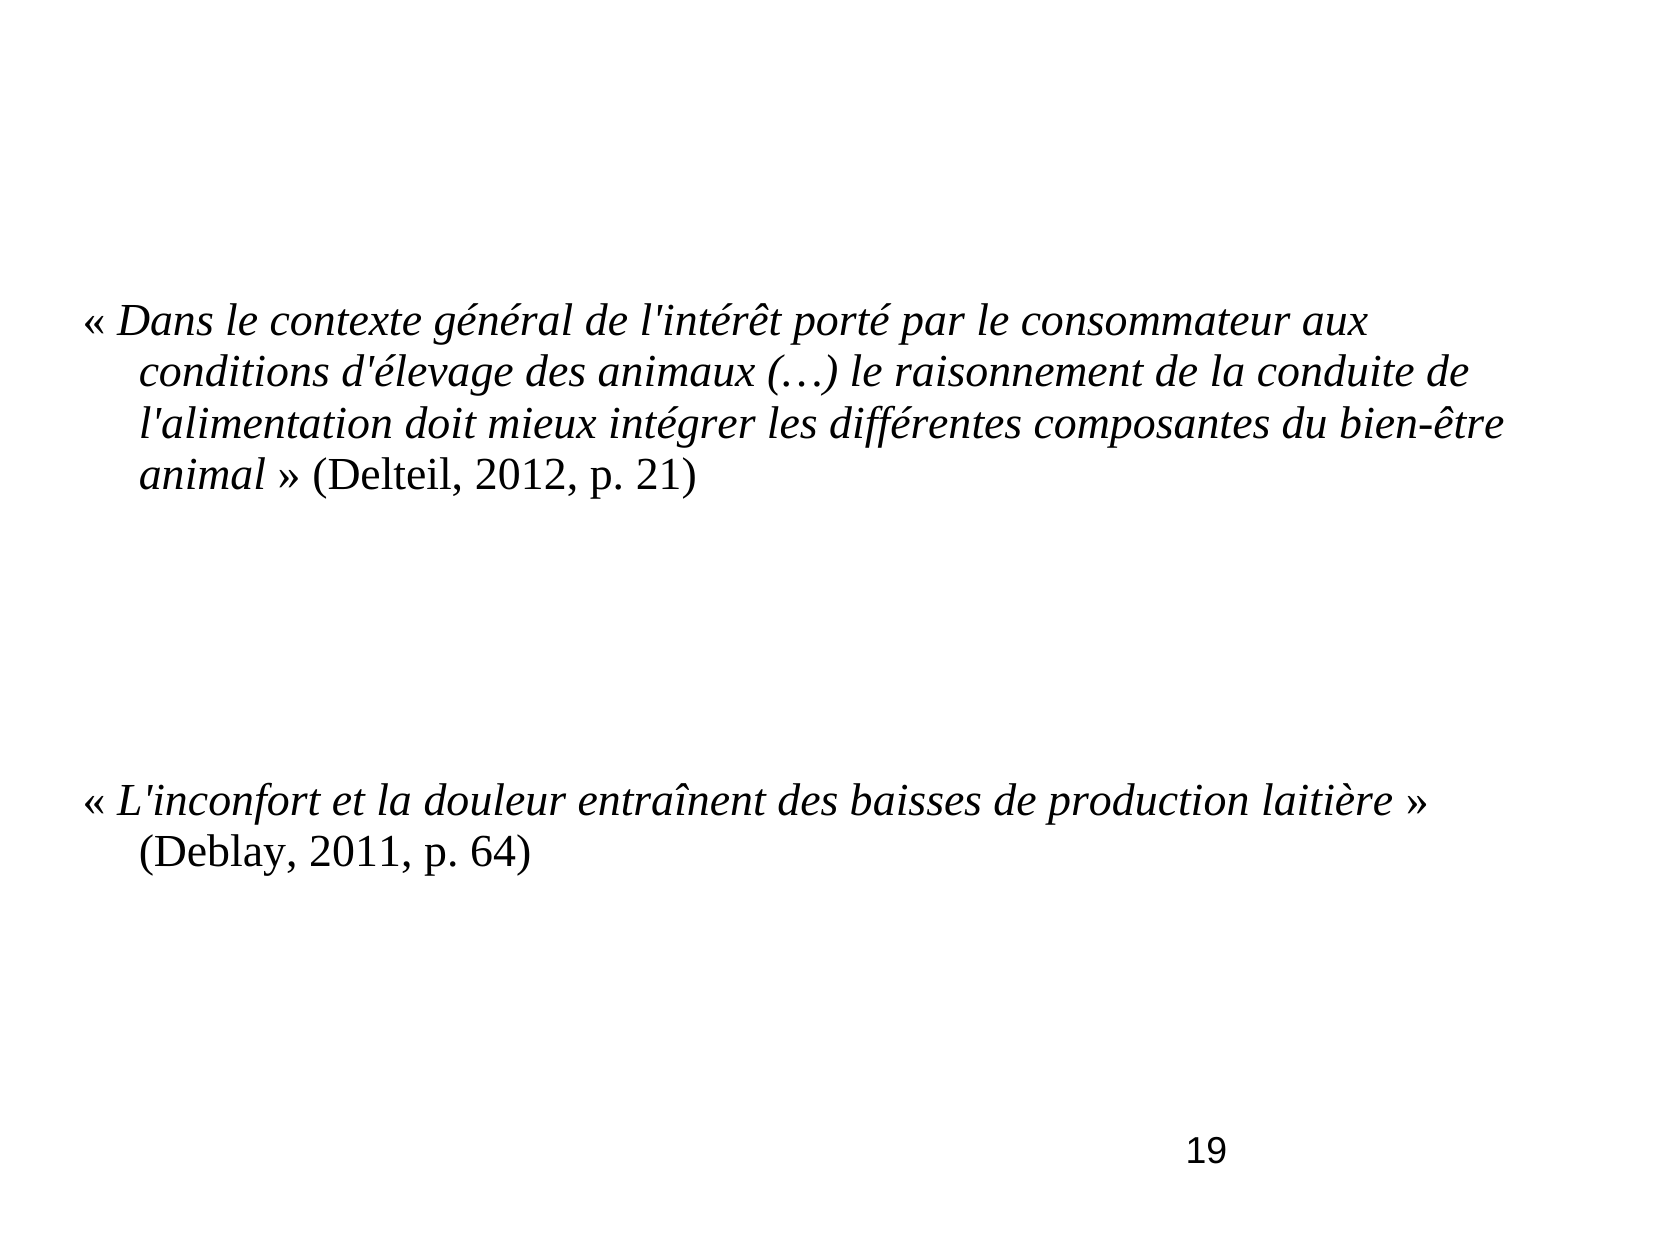

#
« Dans le contexte général de l'intérêt porté par le consommateur aux conditions d'élevage des animaux (…) le raisonnement de la conduite de l'alimentation doit mieux intégrer les différentes composantes du bien-être animal » (Delteil, 2012, p. 21)
« L'inconfort et la douleur entraînent des baisses de production laitière » (Deblay, 2011, p. 64)
19